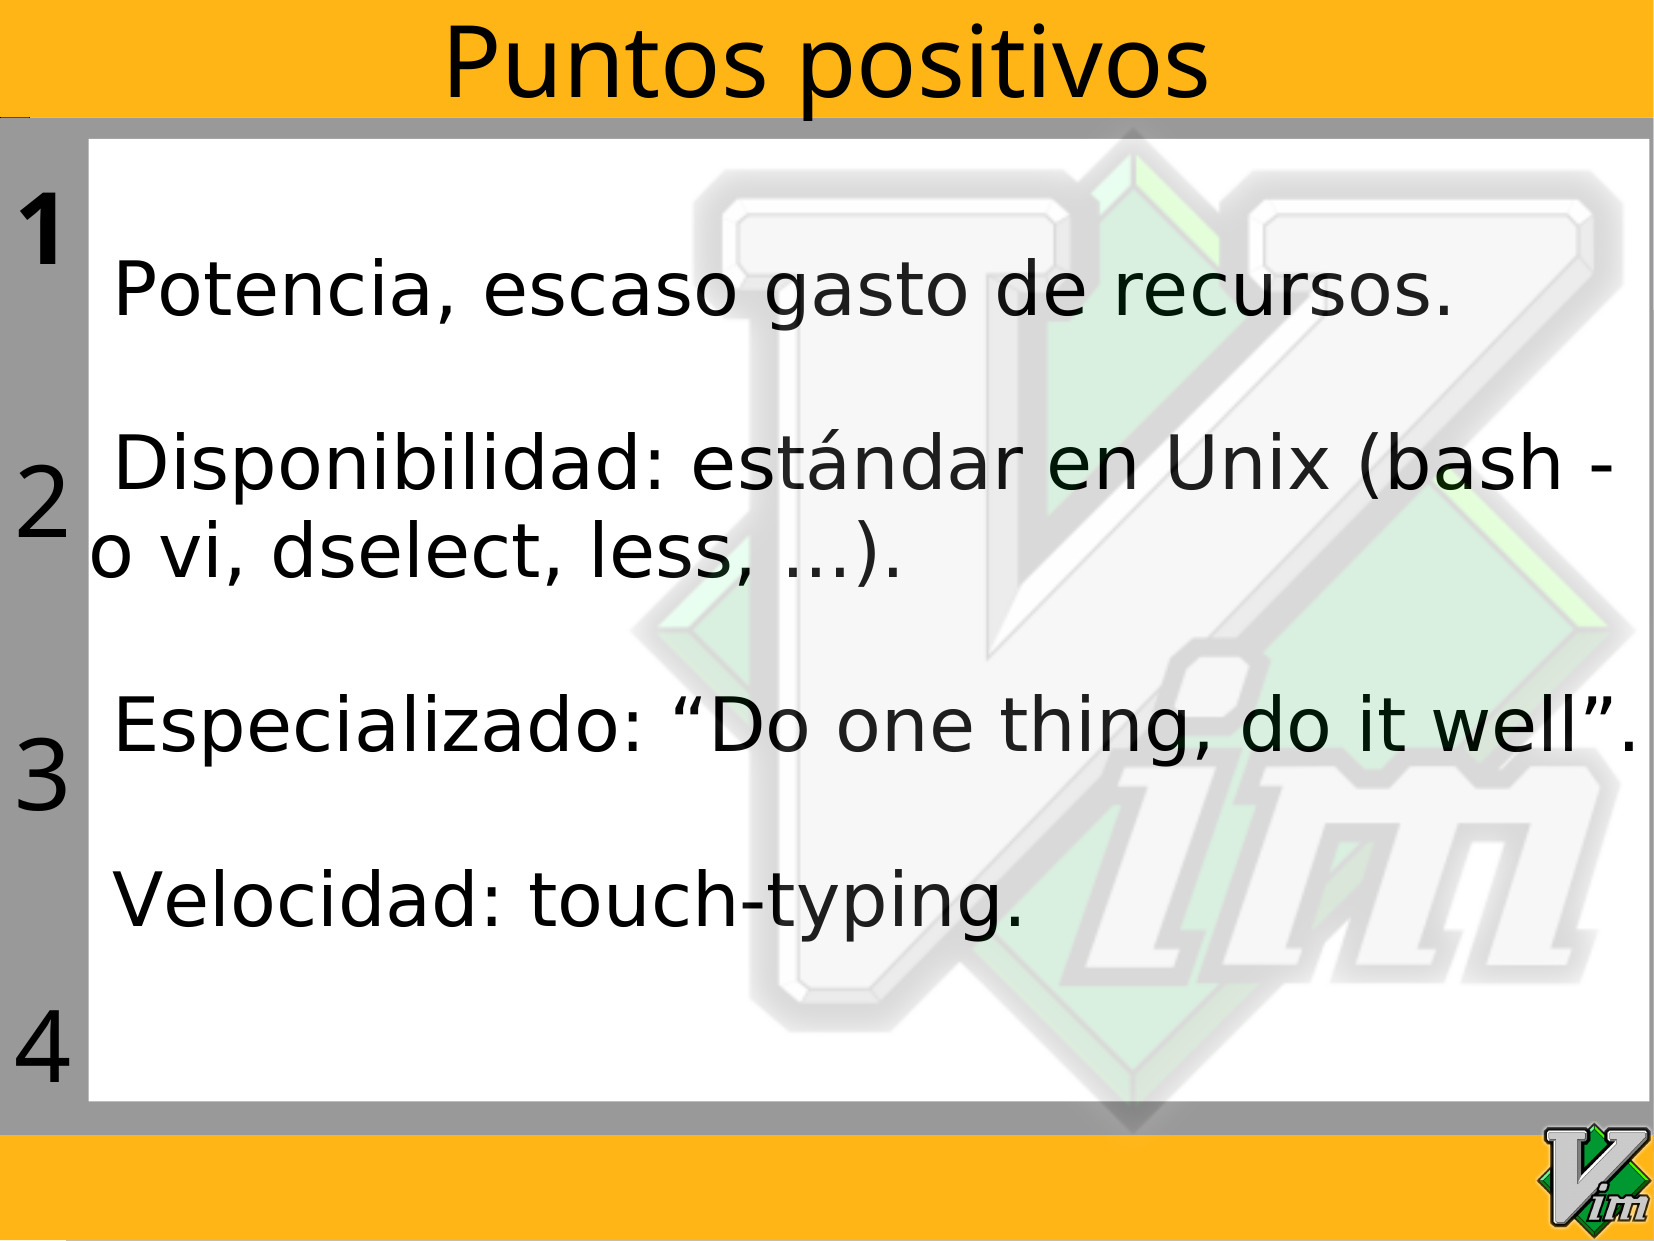

Puntos positivos
1 - Introducción
2 - Novatos
3 - Power Users
4 -Desarrolladores
 Potencia, escaso gasto de recursos.
 Disponibilidad: estándar en Unix (bash -o vi, dselect, less, ...).
 Especializado: “Do one thing, do it well”.
 Velocidad: touch-typing.